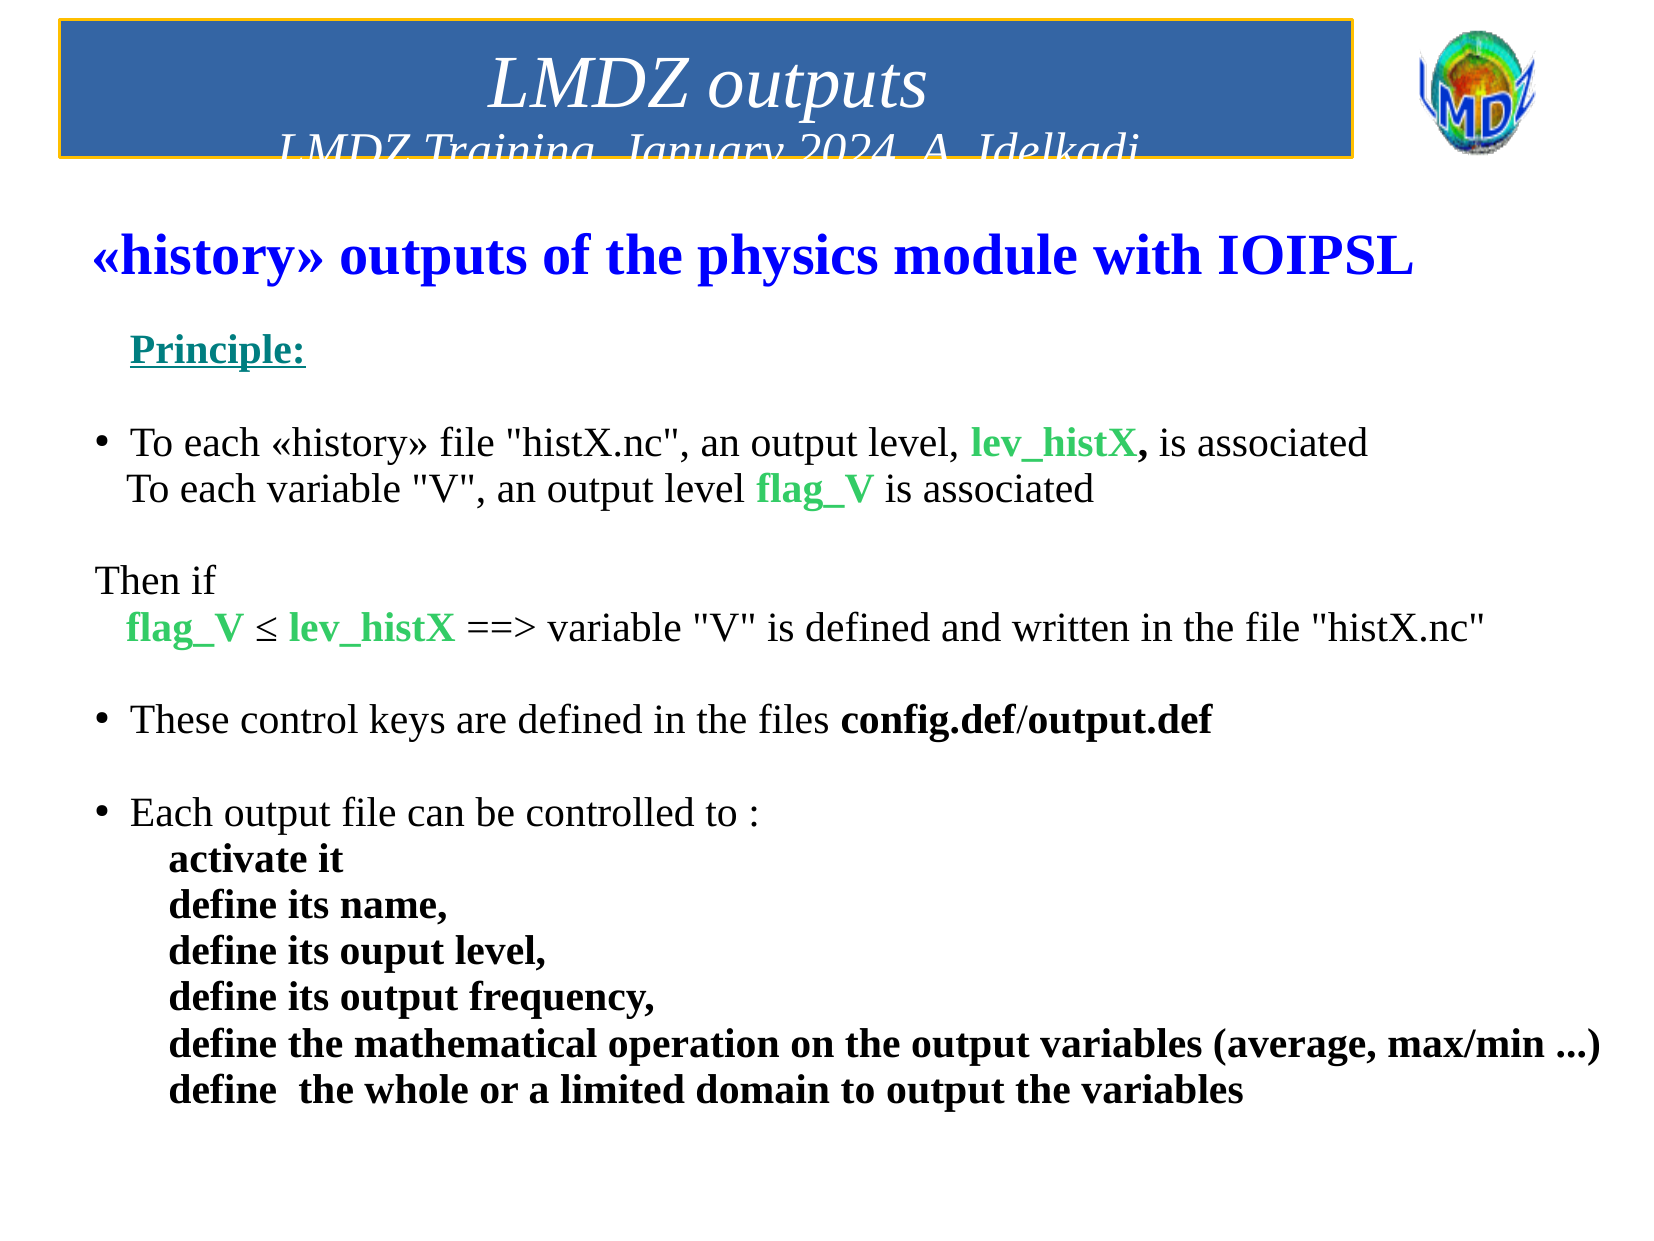

LMDZ outputs
LMDZ Training, January 2024, A. Idelkadi
«history» outputs of the physics module with IOIPSL
Principle:
To each «history» file "histX.nc", an output level, lev_histX, is associated
 To each variable "V", an output level flag_V is associated
Then if
 flag_V ≤ lev_histX ==> variable "V" is defined and written in the file "histX.nc"
These control keys are defined in the files config.def/output.def
Each output file can be controlled to :
	activate it
	define its name,
 define its ouput level,
 	define its output frequency,
	define the mathematical operation on the output variables (average, max/min ...)
	define the whole or a limited domain to output the variables